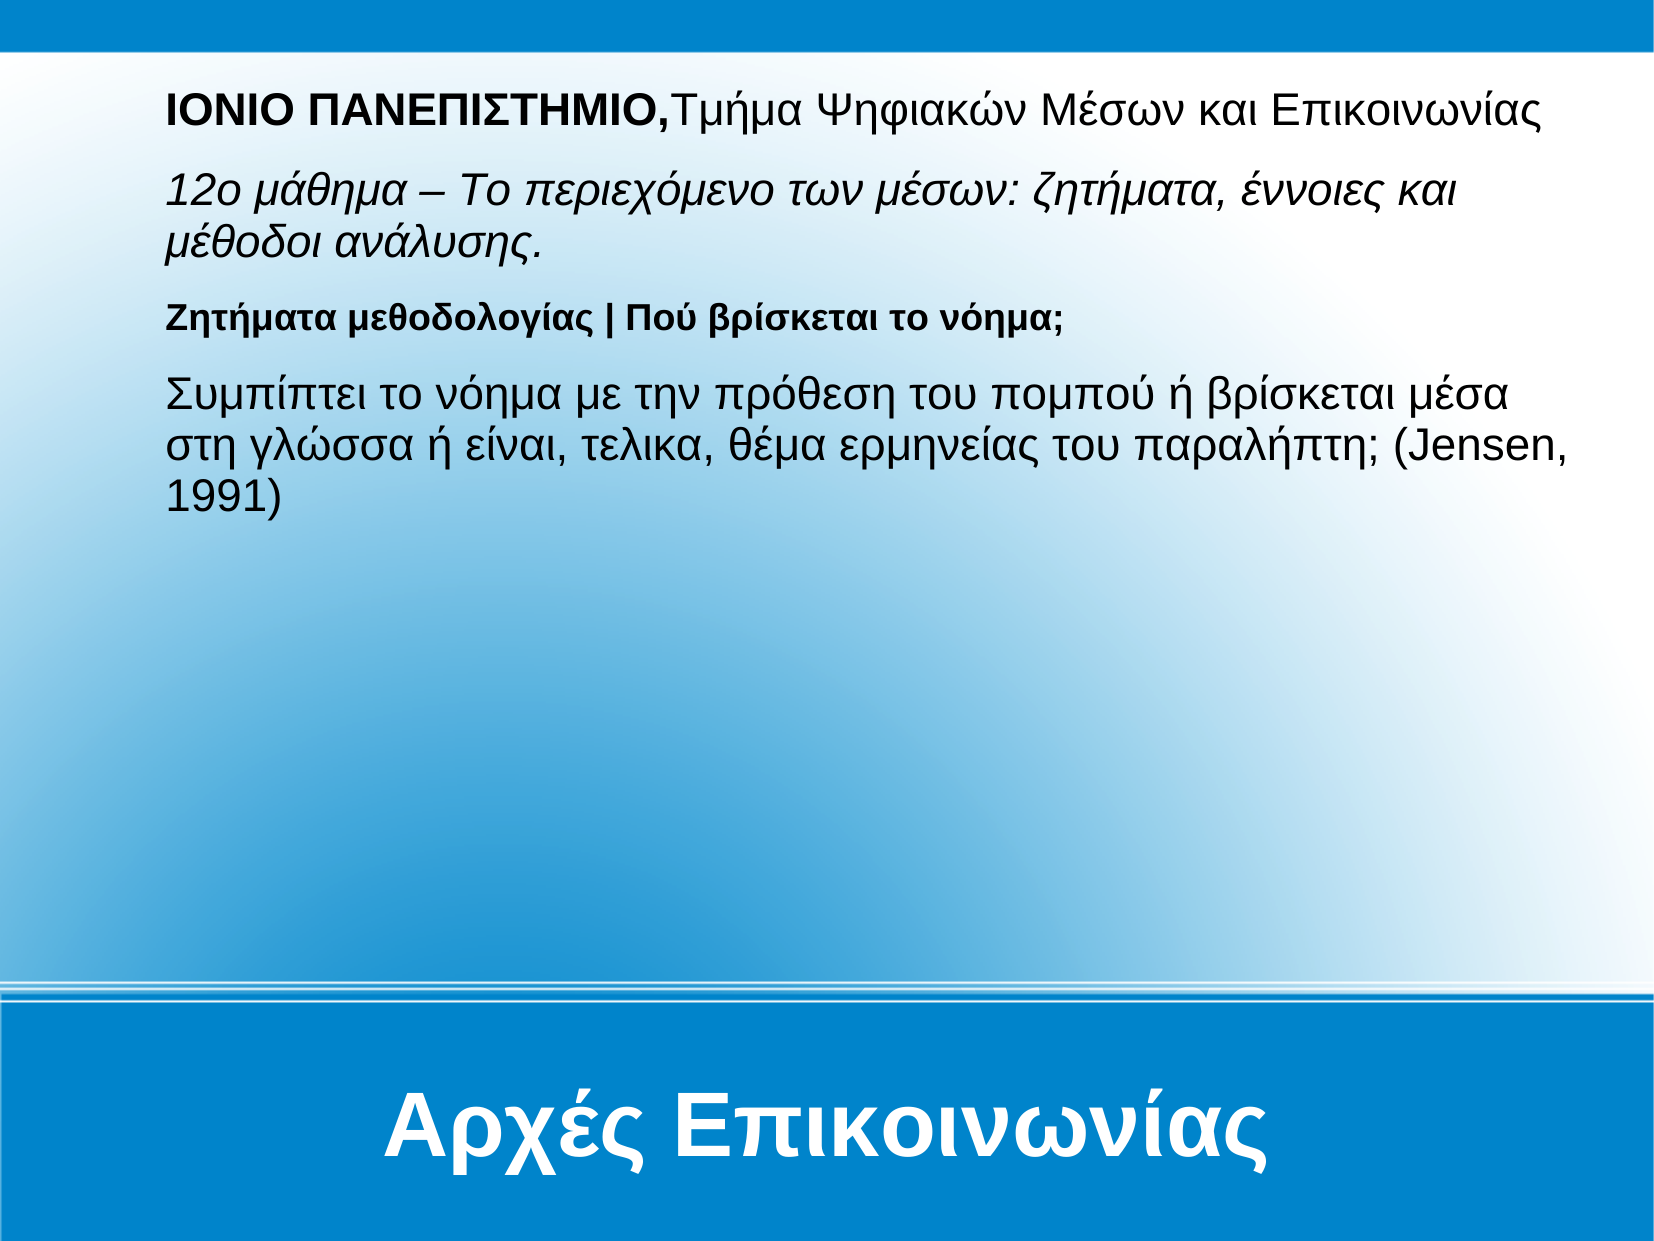

ΙΟΝΙΟ ΠΑΝΕΠΙΣΤΗΜΙΟ,Τμήμα Ψηφιακών Μέσων και Επικοινωνίας
12ο μάθημα – Το περιεχόμενο των μέσων: ζητήματα, έννοιες και μέθοδοι ανάλυσης.
Ζητήματα μεθοδολογίας | Πού βρίσκεται το νόημα;
Συμπίπτει το νόημα με την πρόθεση του πομπού ή βρίσκεται μέσα στη γλώσσα ή είναι, τελικα, θέμα ερμηνείας του παραλήπτη; (Jensen, 1991)
# Αρχές Επικοινωνίας